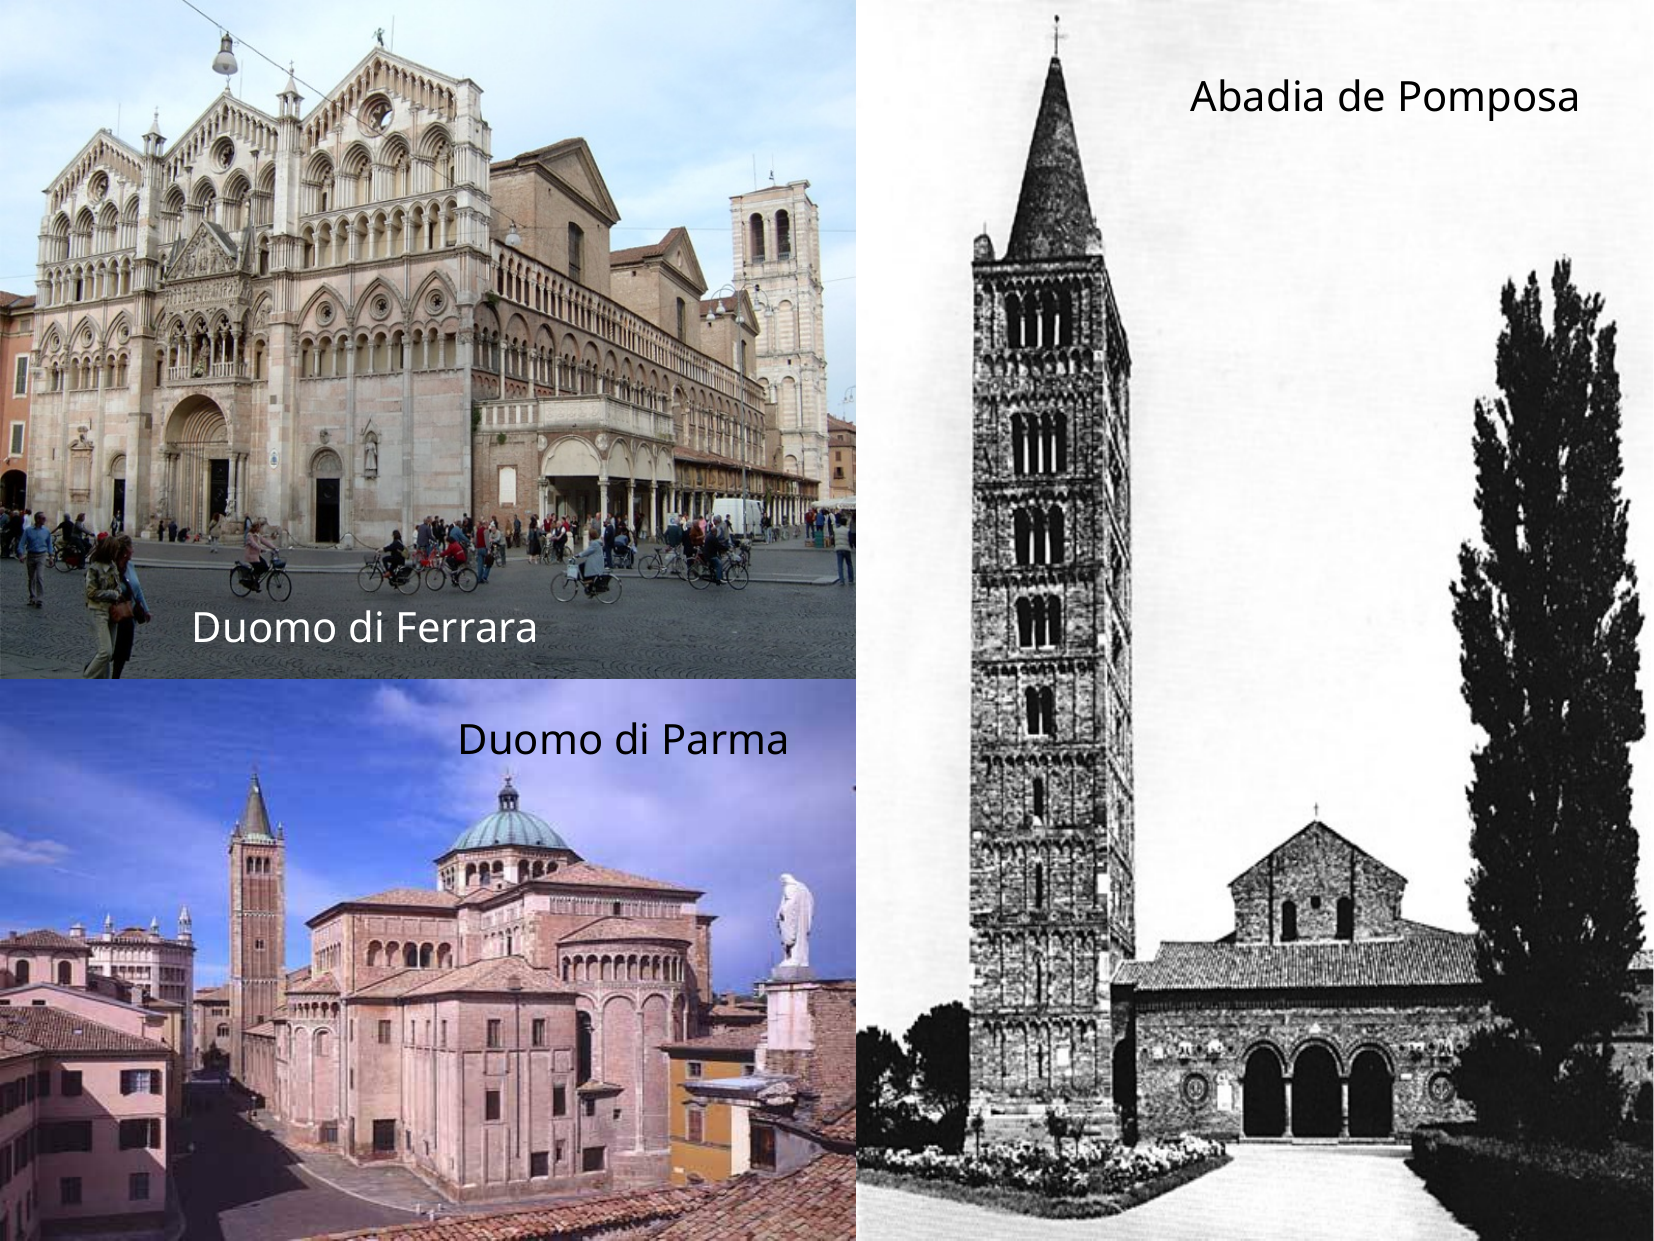

Abadia de Pomposa
Duomo di Ferrara
Duomo di Parma